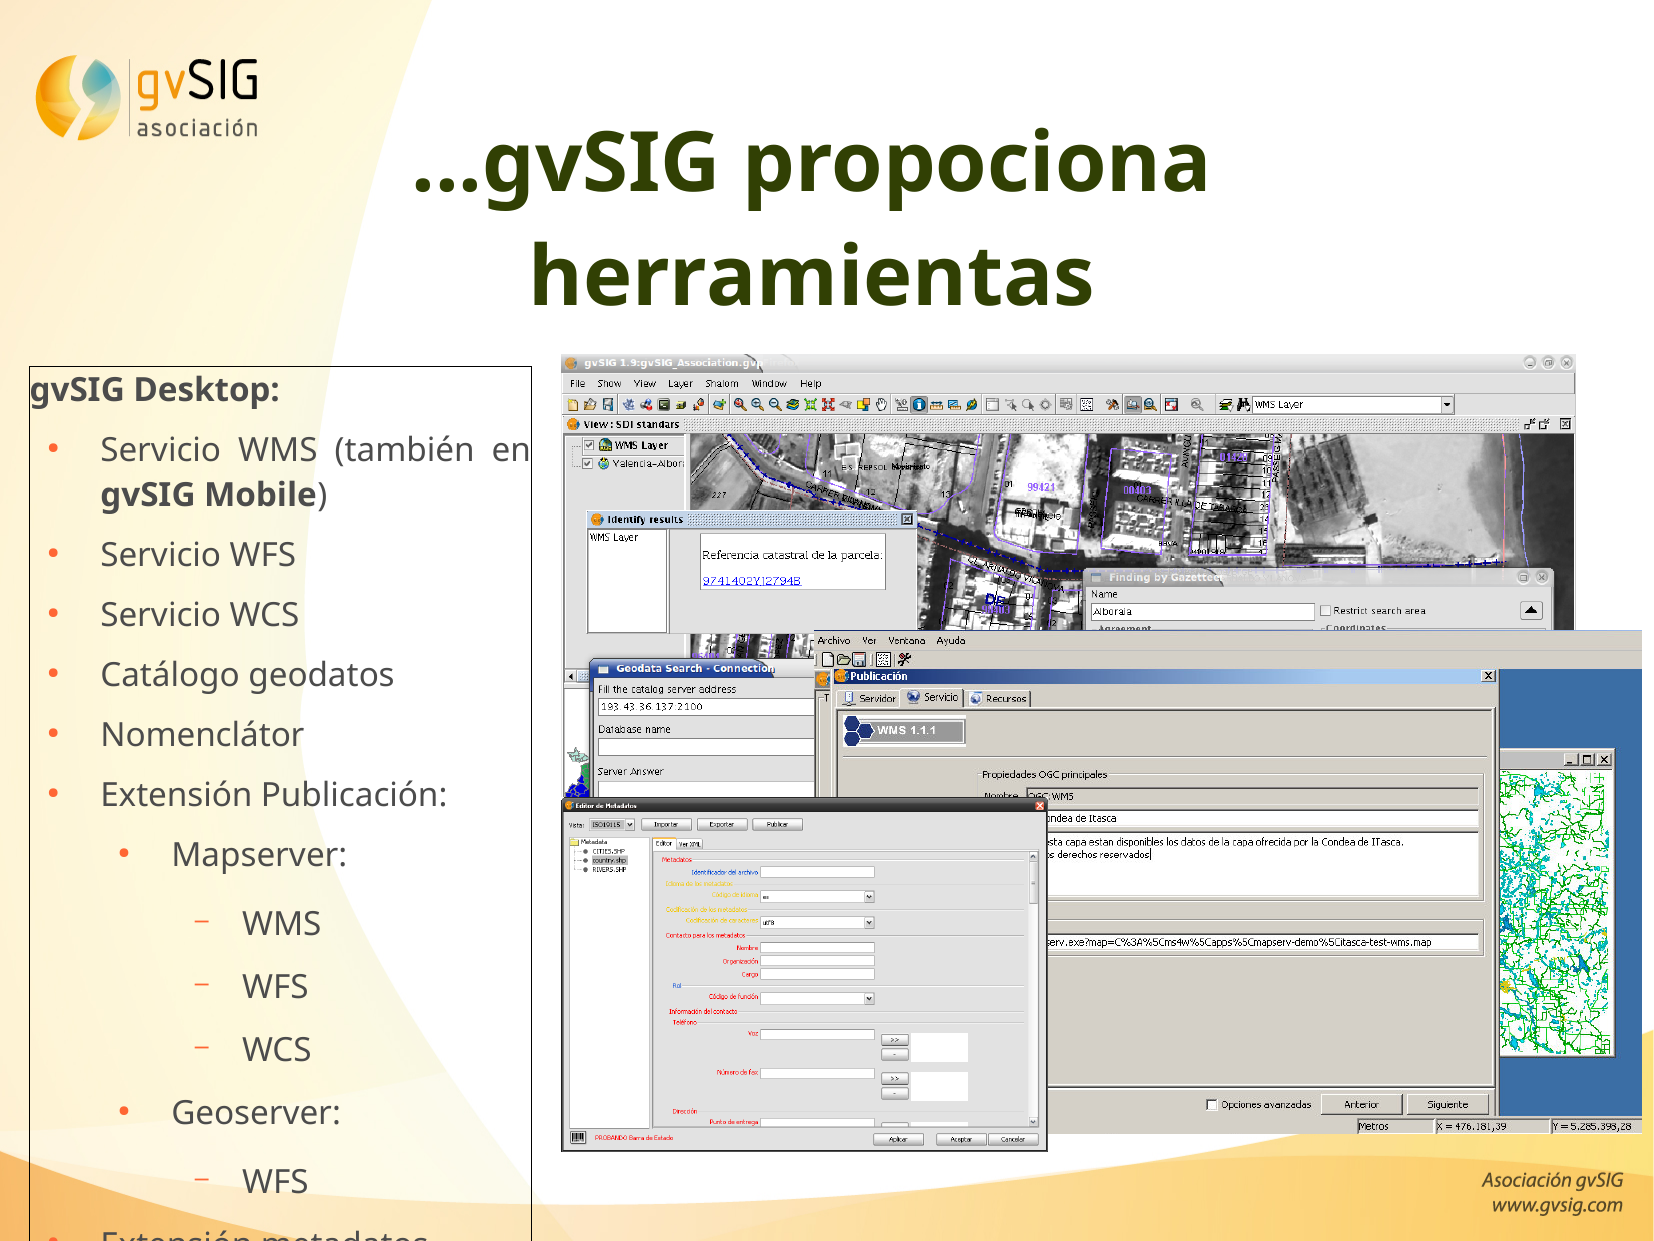

# ...gvSIG propociona herramientas
gvSIG Desktop:
Servicio WMS (también en gvSIG Mobile)
Servicio WFS
Servicio WCS
Catálogo geodatos
Nomenclátor
Extensión Publicación:
Mapserver:
WMS
WFS
WCS
Geoserver:
WFS
Extensión metadatos